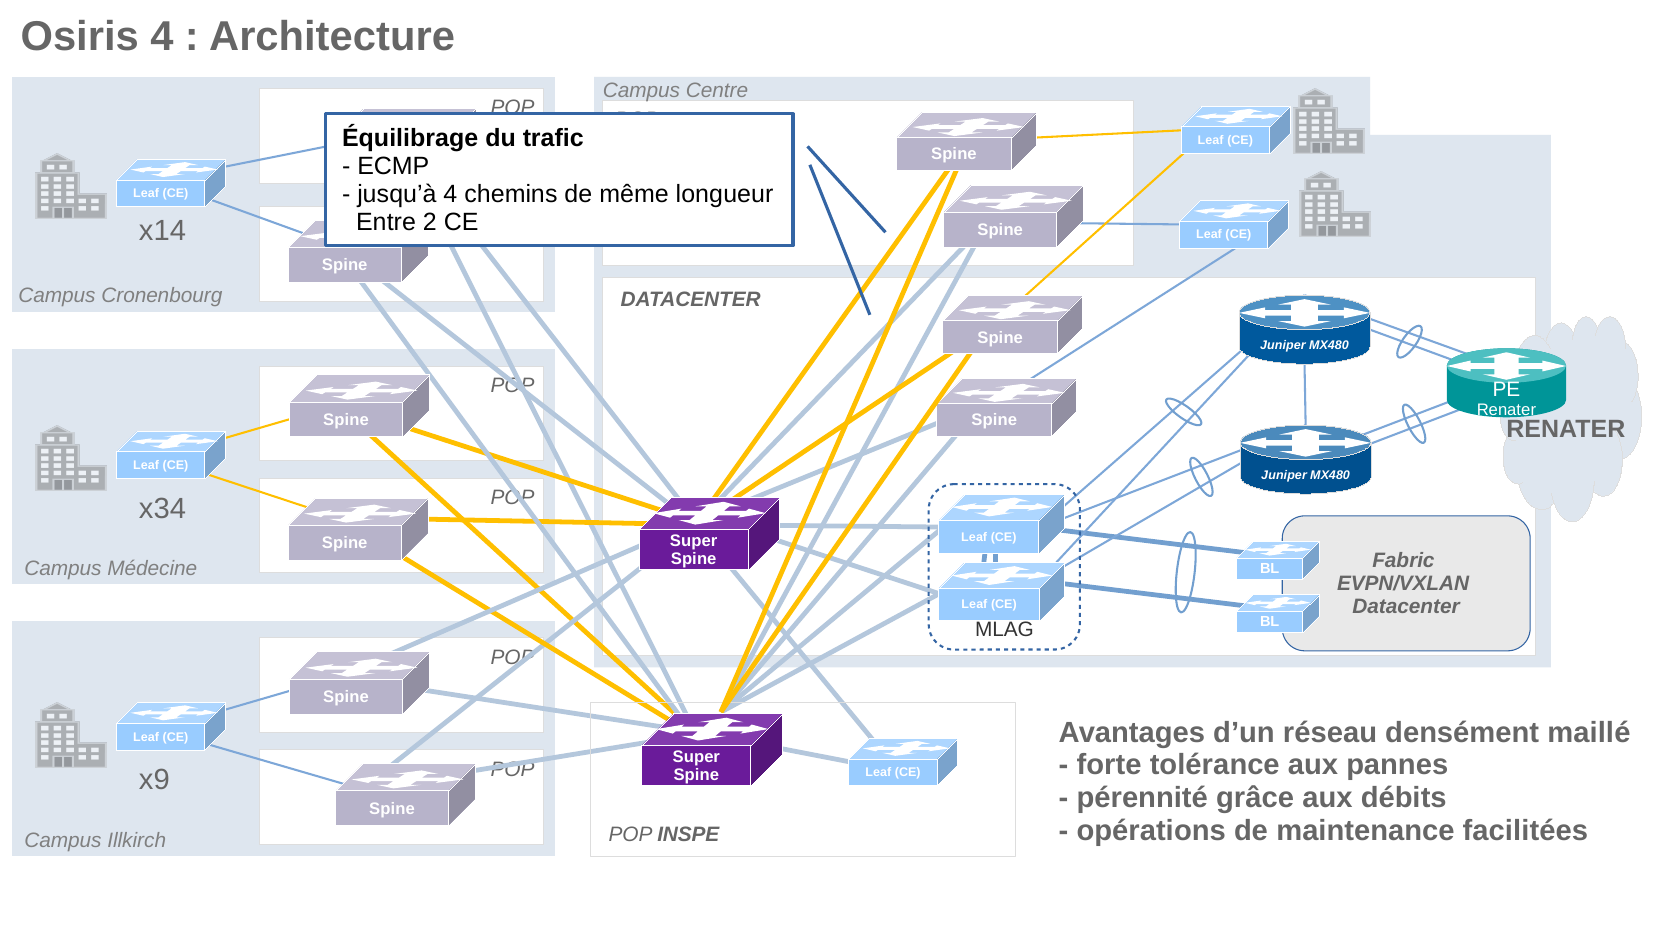

Osiris 4 : Architecture
Campus Centre
POP
POP
Leaf (CE)
x14
x34
x9
7050SX3
Spine
Équilibrage du trafic
- ECMP
- jusqu’à 4 chemins de même longueur
 Entre 2 CE
Leaf (CE)
Spine
Leaf (CE)
POP
Spine
Campus Cronenbourg
DATACENTER
Juniper MX480
Spine
RENATER
PE
Renater
POP
Spine
Spine
Juniper MX480
Leaf (CE)
POP
MLAG
Leaf (CE)
Super Spine
Spine
Fabric
EVPN/VXLAN
Datacenter
BL
BL
Campus Médecine
Leaf (CE)
POP
Spine
Leaf (CE)
Avantages d’un réseau densément maillé
- forte tolérance aux pannes
- pérennité grâce aux débits
- opérations de maintenance facilitées
Super Spine
Leaf (CE)
POP
Spine
POP INSPE
Campus Illkirch